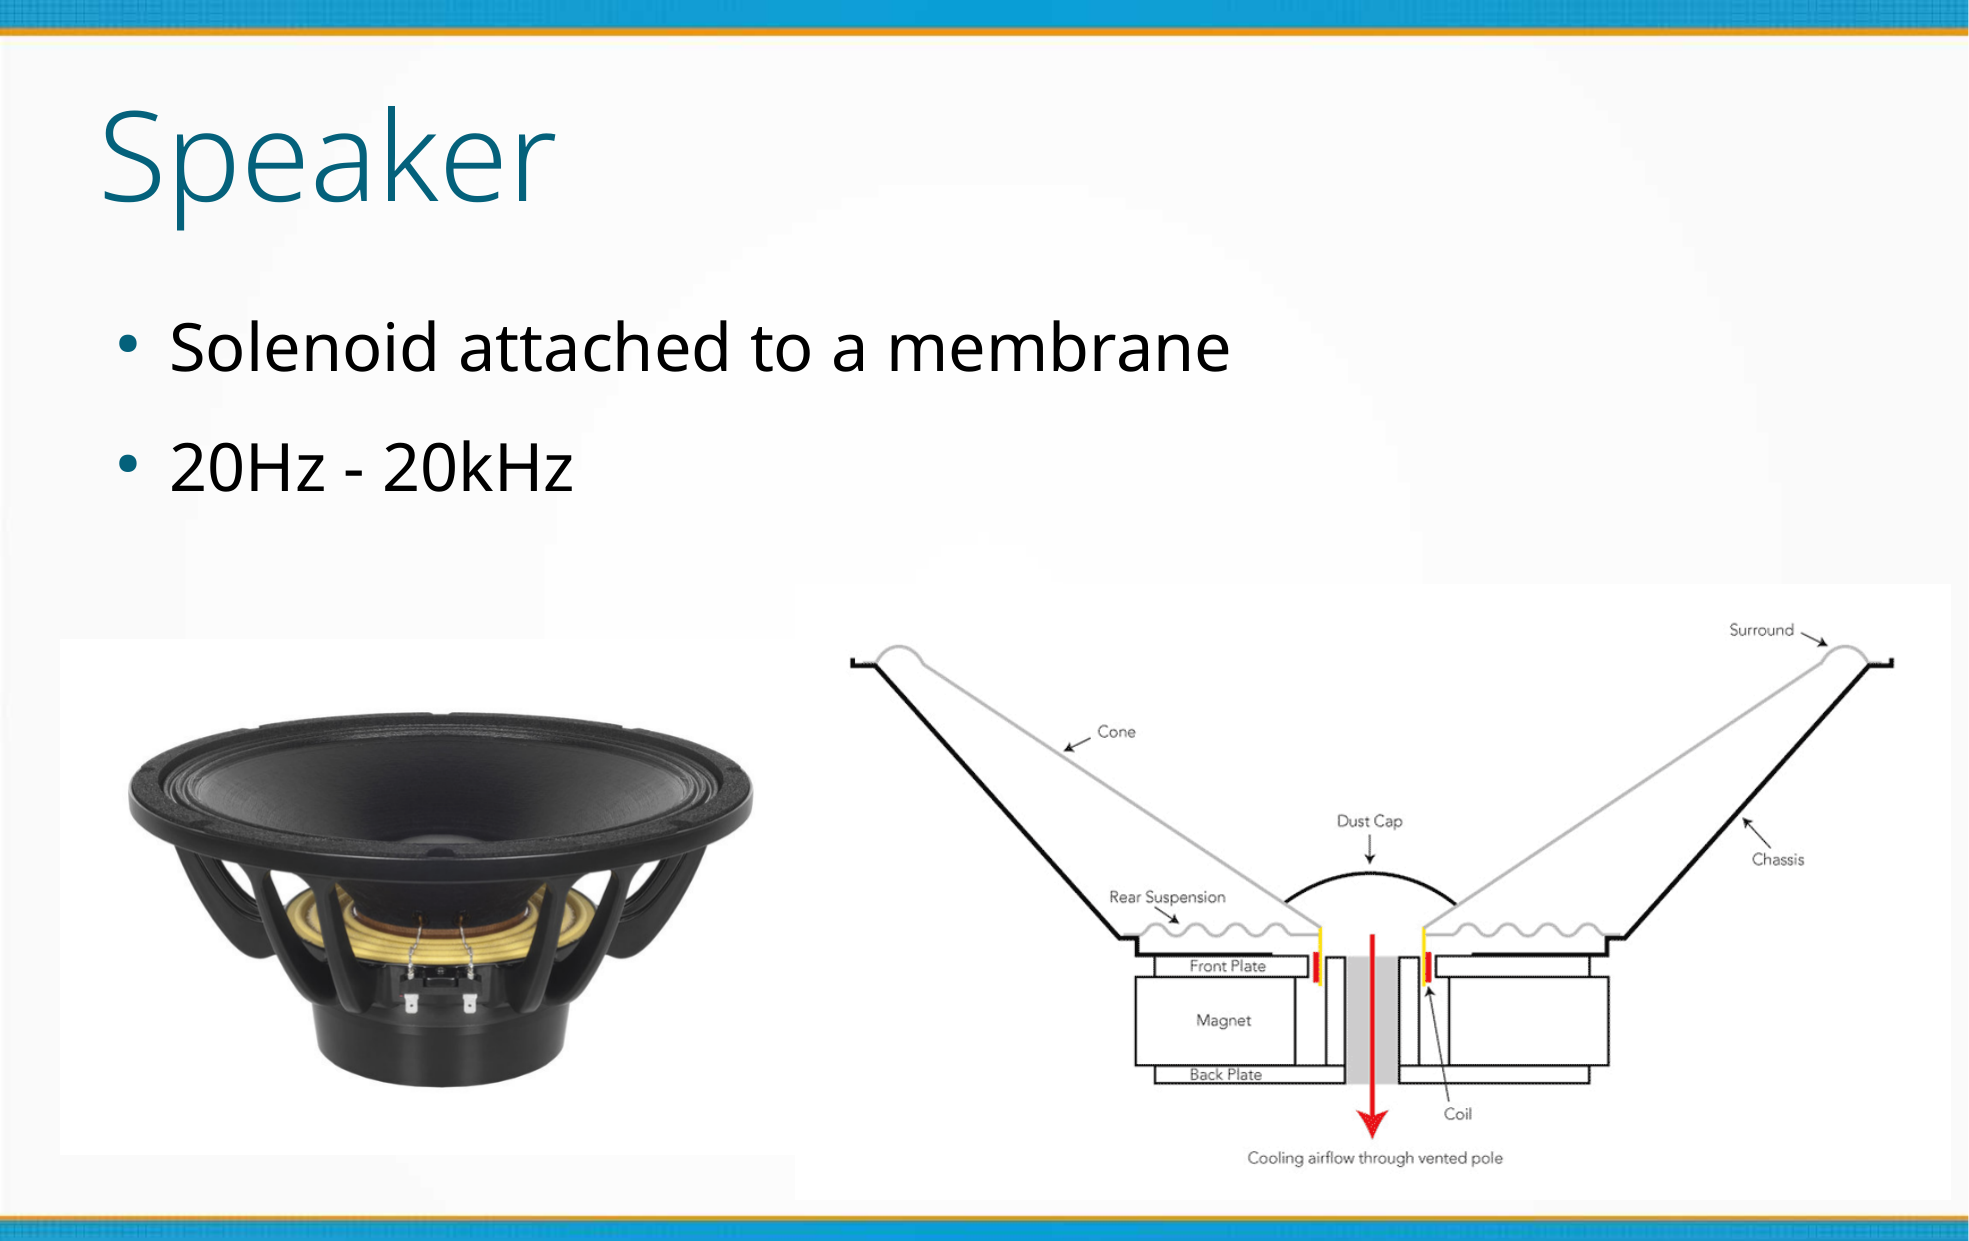

# Speaker
Solenoid attached to a membrane
20Hz - 20kHz